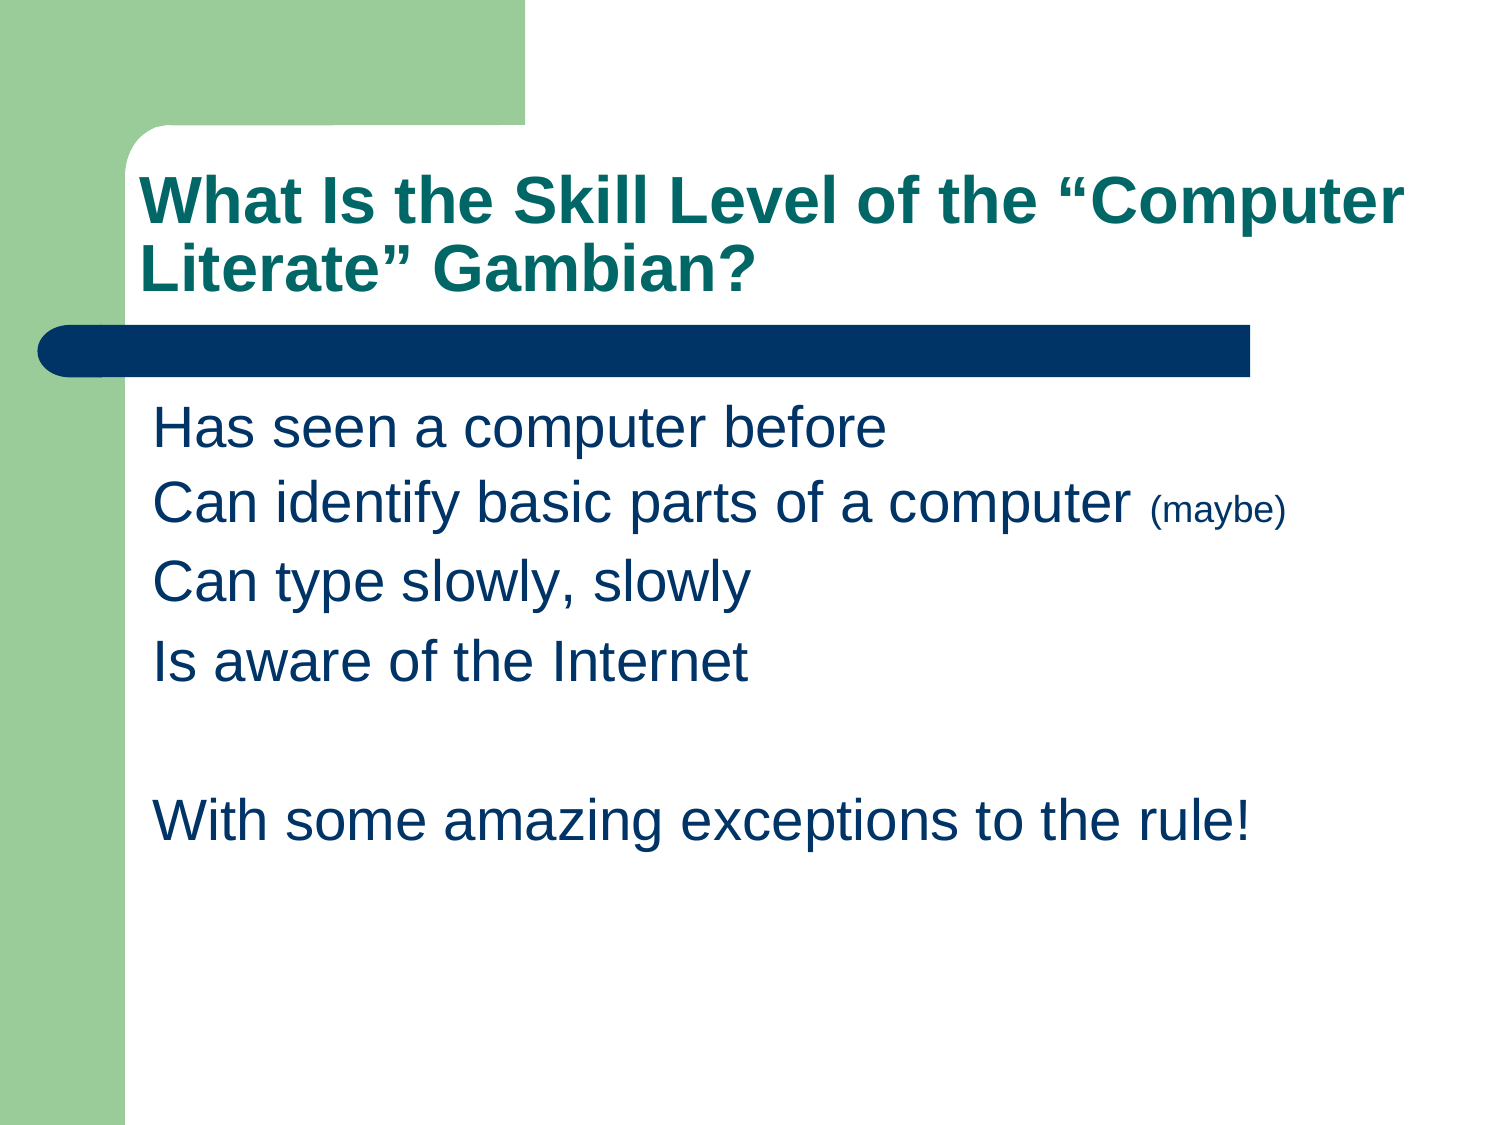

# What Is the Skill Level of the “Computer Literate” Gambian?
Has seen a computer before
Can identify basic parts of a computer (maybe)
Can type slowly, slowly
Is aware of the Internet
With some amazing exceptions to the rule!